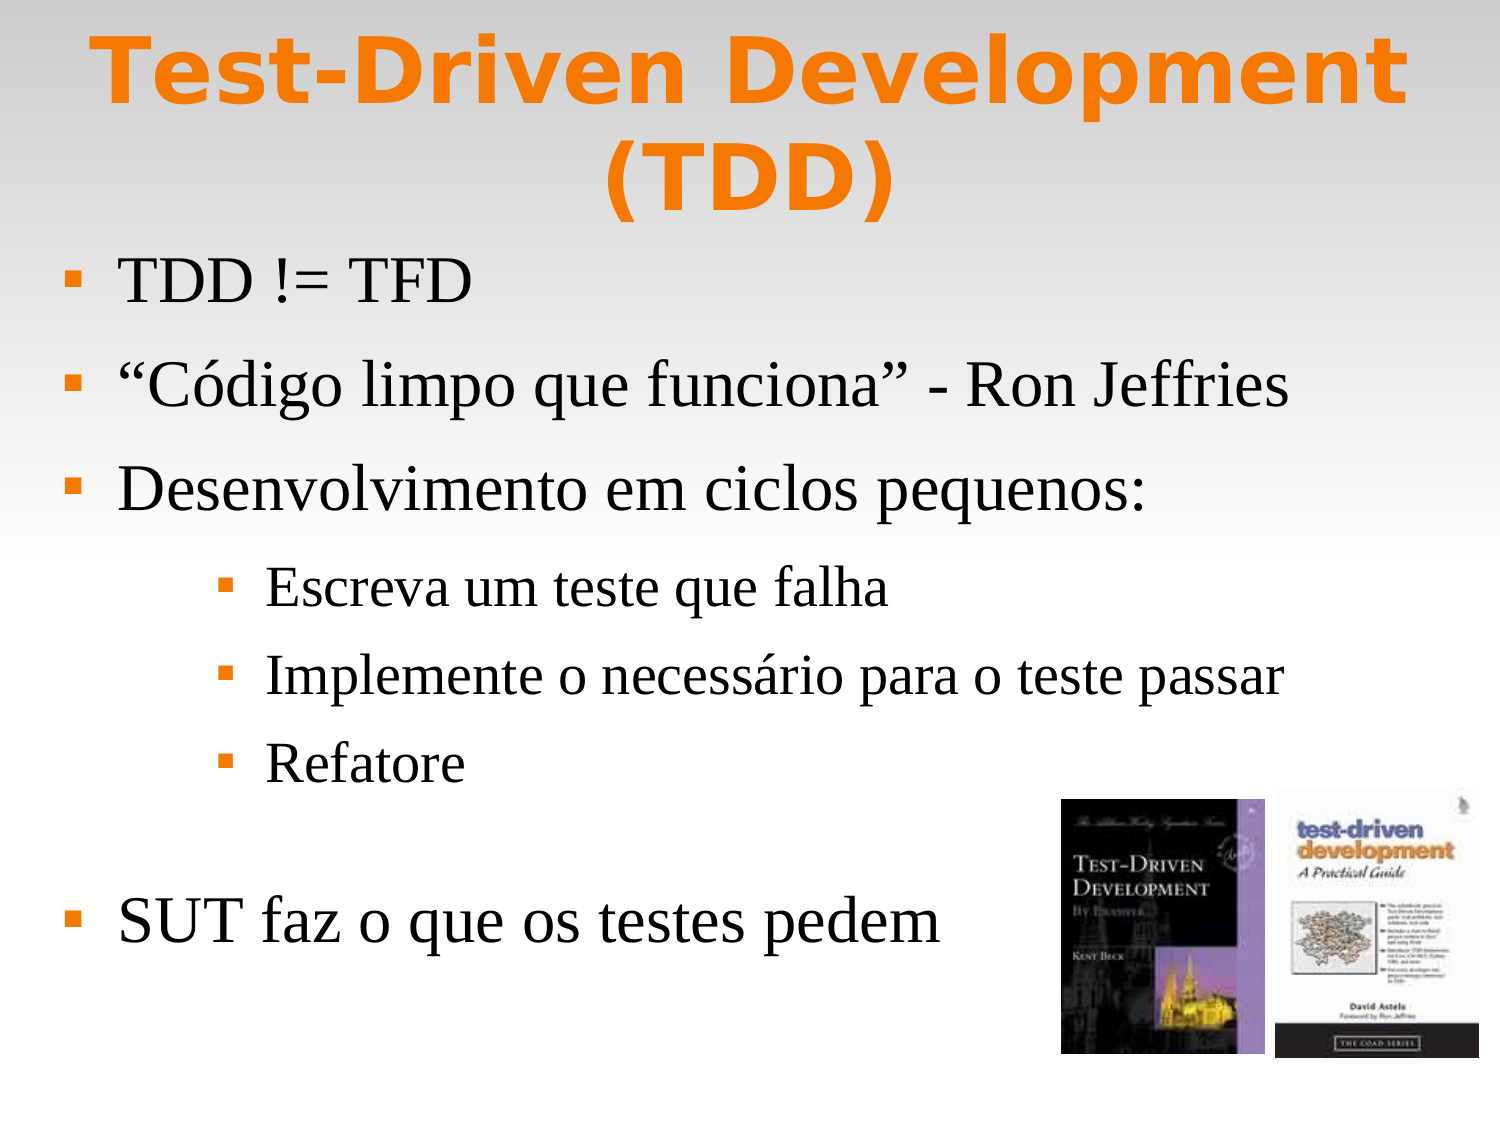

# Test-Driven Development (TDD)‏
TDD != TFD
“Código limpo que funciona” - Ron Jeffries
Desenvolvimento em ciclos pequenos:
Escreva um teste que falha
Implemente o necessário para o teste passar
Refatore
SUT faz o que os testes pedem
13